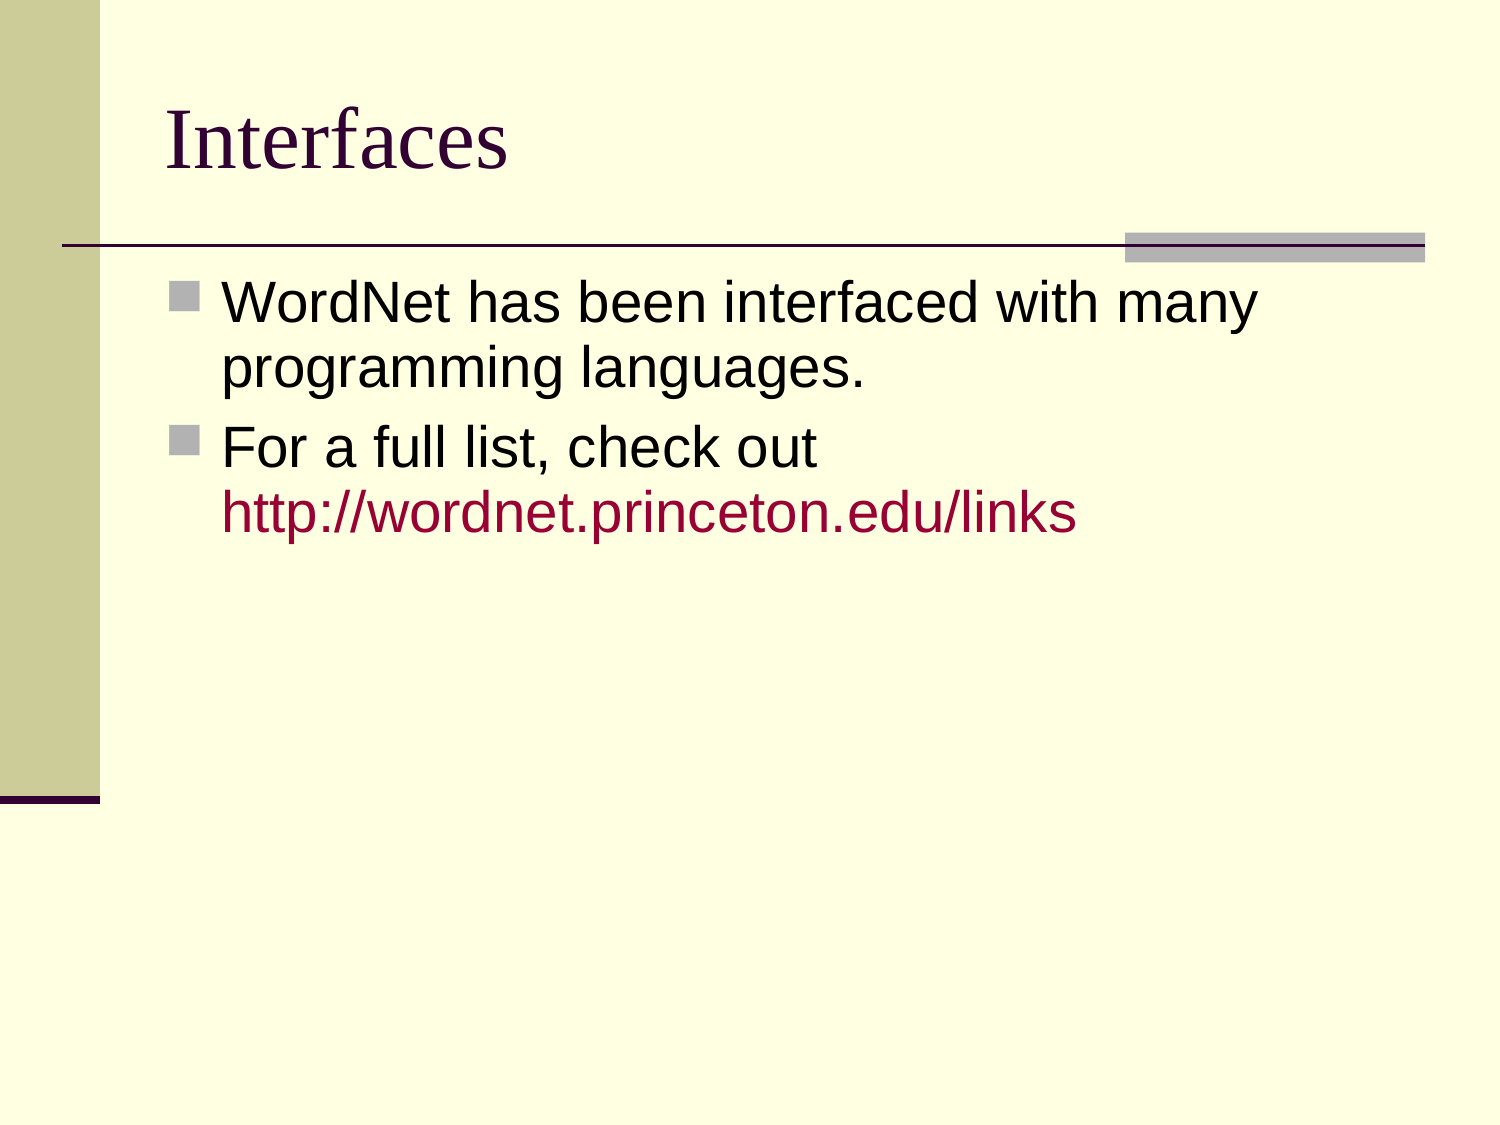

# Interfaces
WordNet has been interfaced with many programming languages.
For a full list, check out http://wordnet.princeton.edu/links